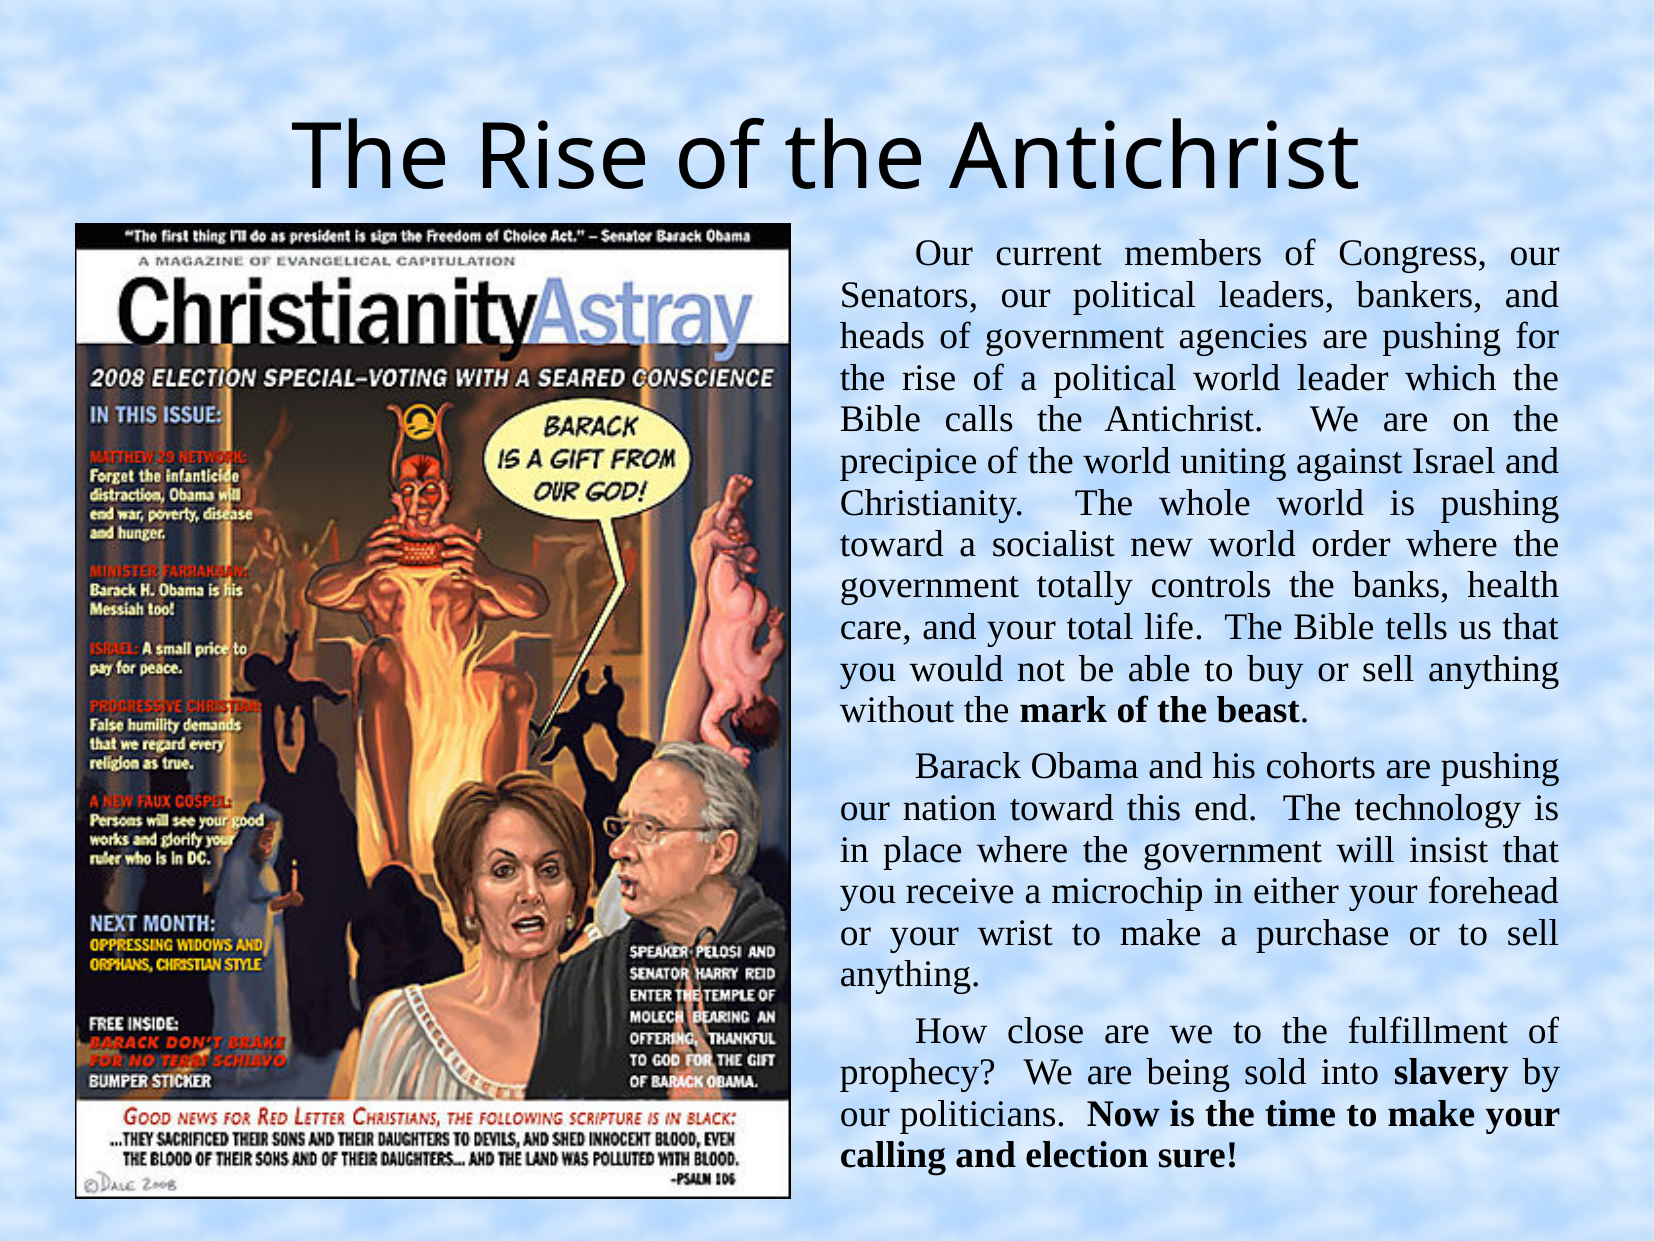

# The Rise of the Antichrist
Our current members of Congress, our Senators, our political leaders, bankers, and heads of government agencies are pushing for the rise of a political world leader which the Bible calls the Antichrist. We are on the precipice of the world uniting against Israel and Christianity. The whole world is pushing toward a socialist new world order where the government totally controls the banks, health care, and your total life. The Bible tells us that you would not be able to buy or sell anything without the mark of the beast.
Barack Obama and his cohorts are pushing our nation toward this end. The technology is in place where the government will insist that you receive a microchip in either your forehead or your wrist to make a purchase or to sell anything.
How close are we to the fulfillment of prophecy? We are being sold into slavery by our politicians. Now is the time to make your calling and election sure!